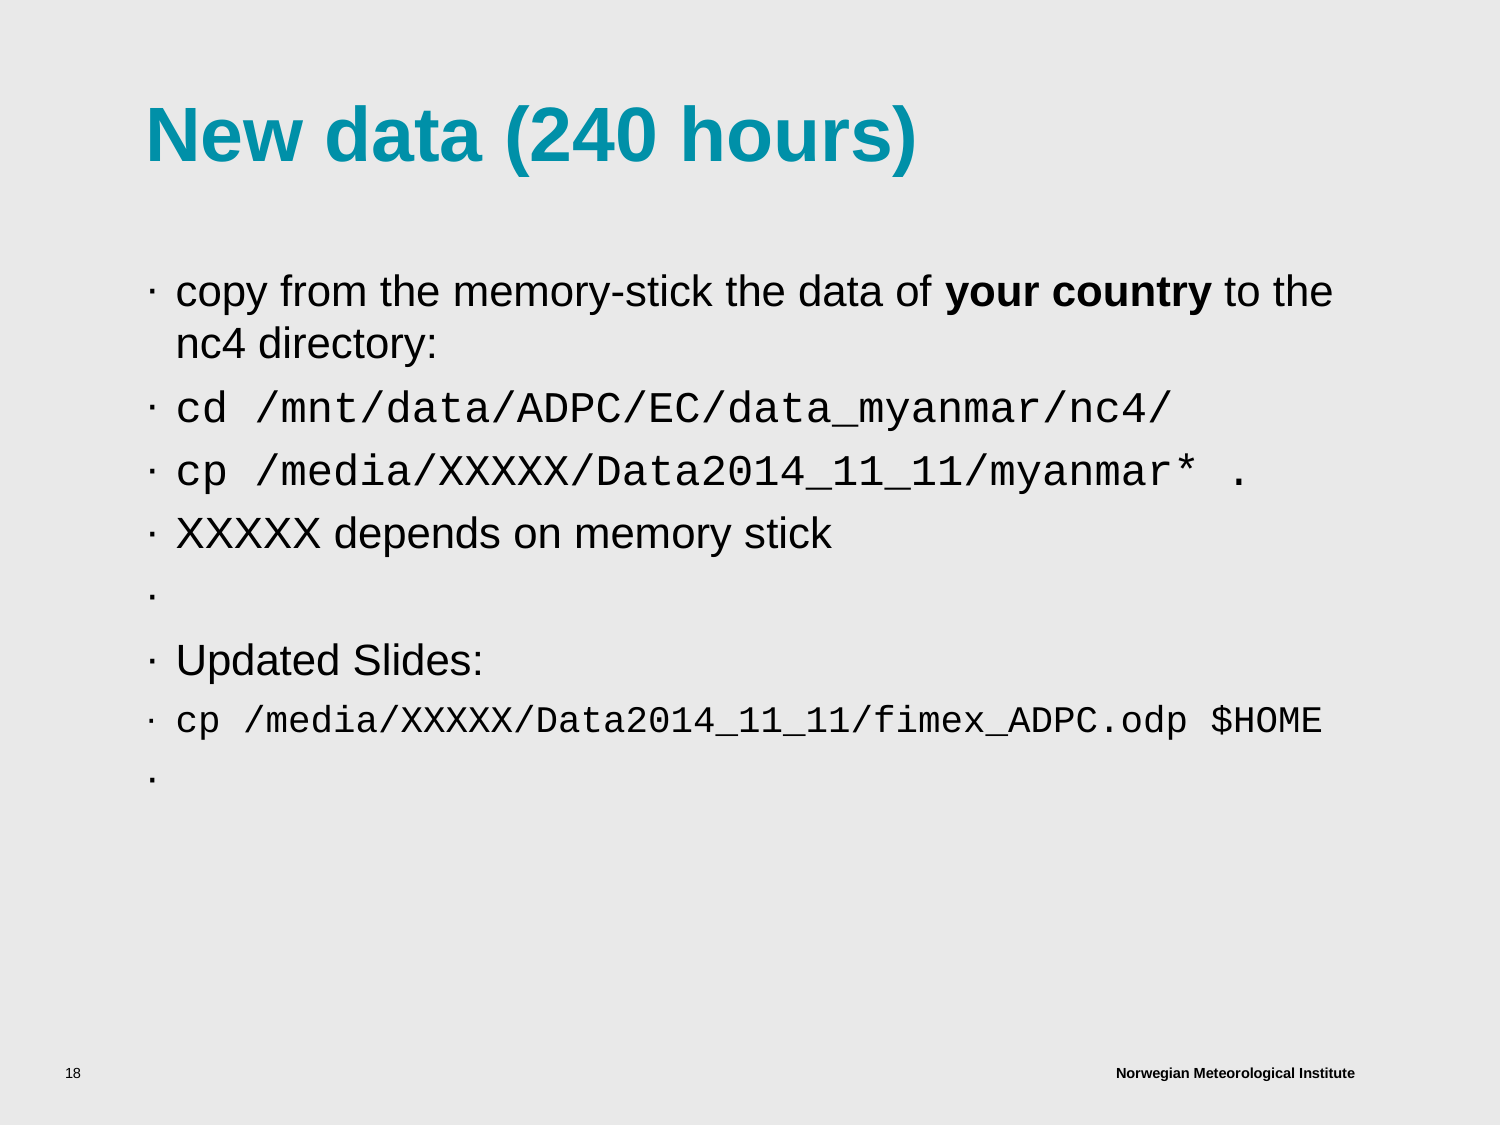

# New data (240 hours)
copy from the memory-stick the data of your country to the nc4 directory:
cd /mnt/data/ADPC/EC/data_myanmar/nc4/
cp /media/XXXXX/Data2014_11_11/myanmar* .
XXXXX depends on memory stick
Updated Slides:
cp /media/XXXXX/Data2014_11_11/fimex_ADPC.odp $HOME